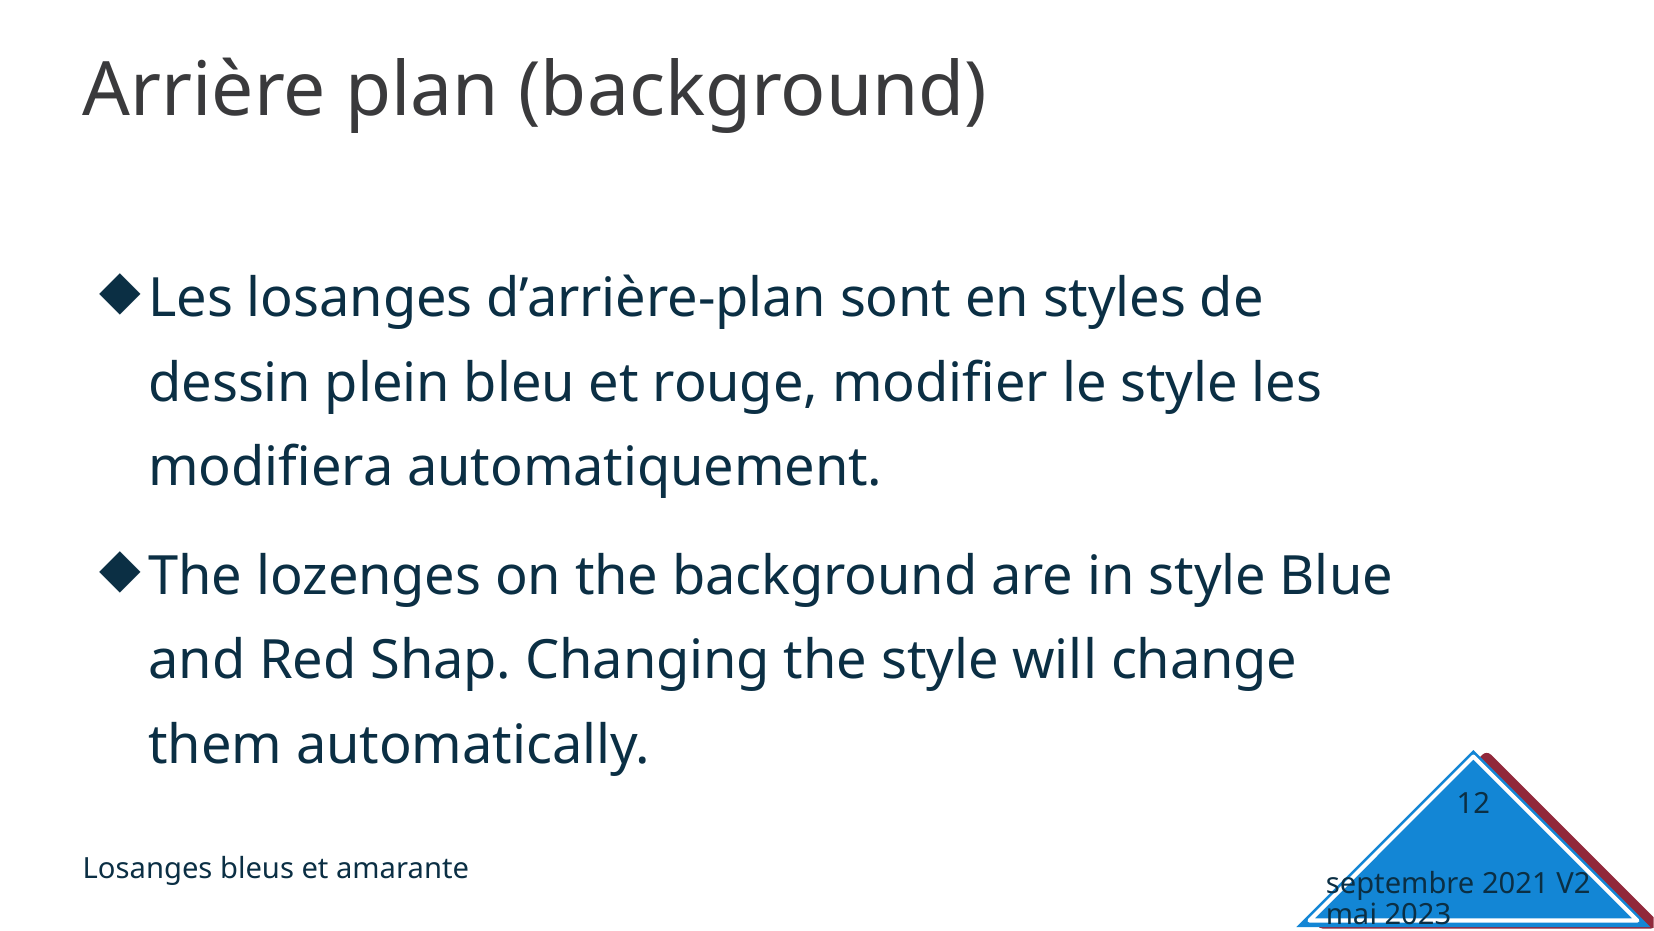

# Arrière plan (background)
Les losanges d’arrière-plan sont en styles de dessin plein bleu et rouge, modifier le style les modifiera automatiquement.
The lozenges on the background are in style Blue and Red Shap. Changing the style will change them automatically.
12
Losanges bleus et amarante
septembre 2021 V2 mai 2023